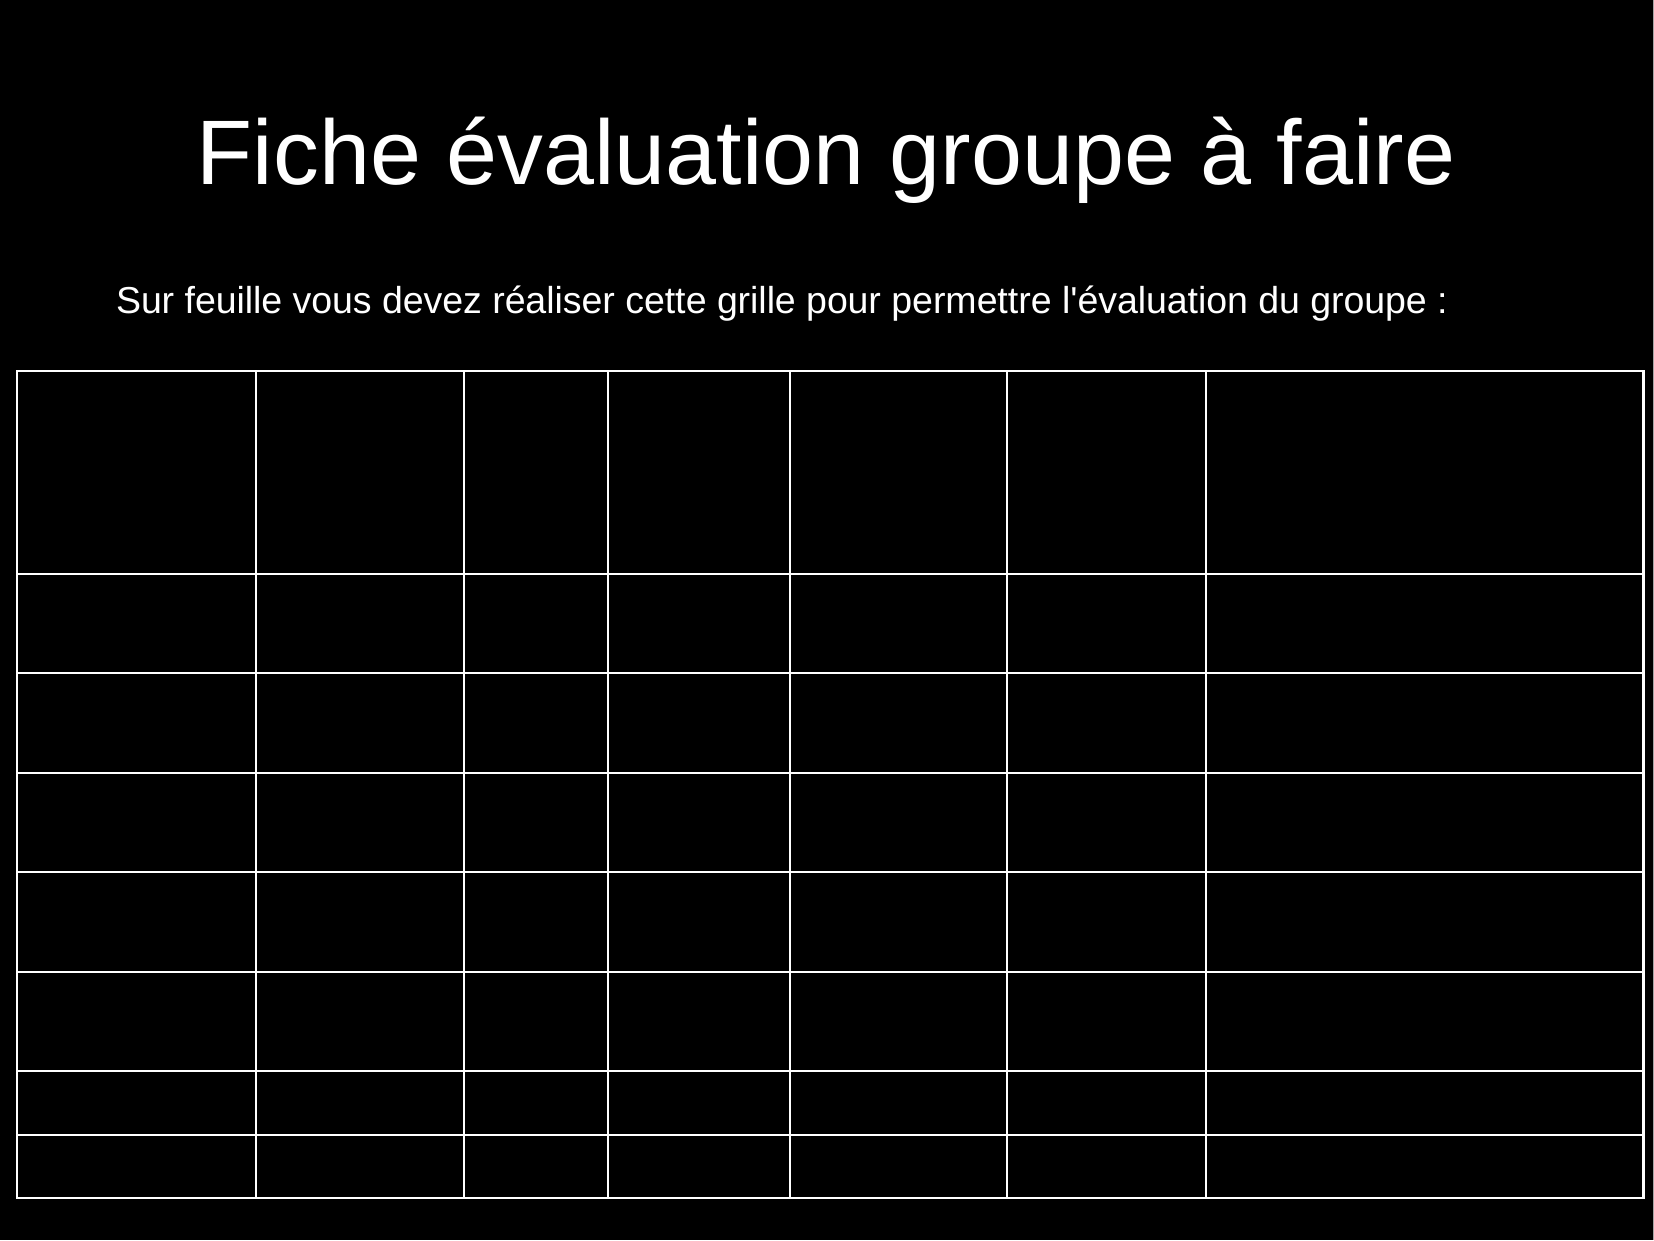

# Fiche évaluation groupe à faire
Sur feuille vous devez réaliser cette grille pour permettre l'évaluation du groupe :
| Nom et numéros de question | Je présente /2 | Je parle /2 | Je montre /5 | J'explique /11 | Notes | Commentaires |
| --- | --- | --- | --- | --- | --- | --- |
| Nom : Numéro : | | | | | | |
| | | | | | | |
| | | | | | | |
| | | | | | | |
| | | | | | | |
| | | | | | | |
| | | | | | | |